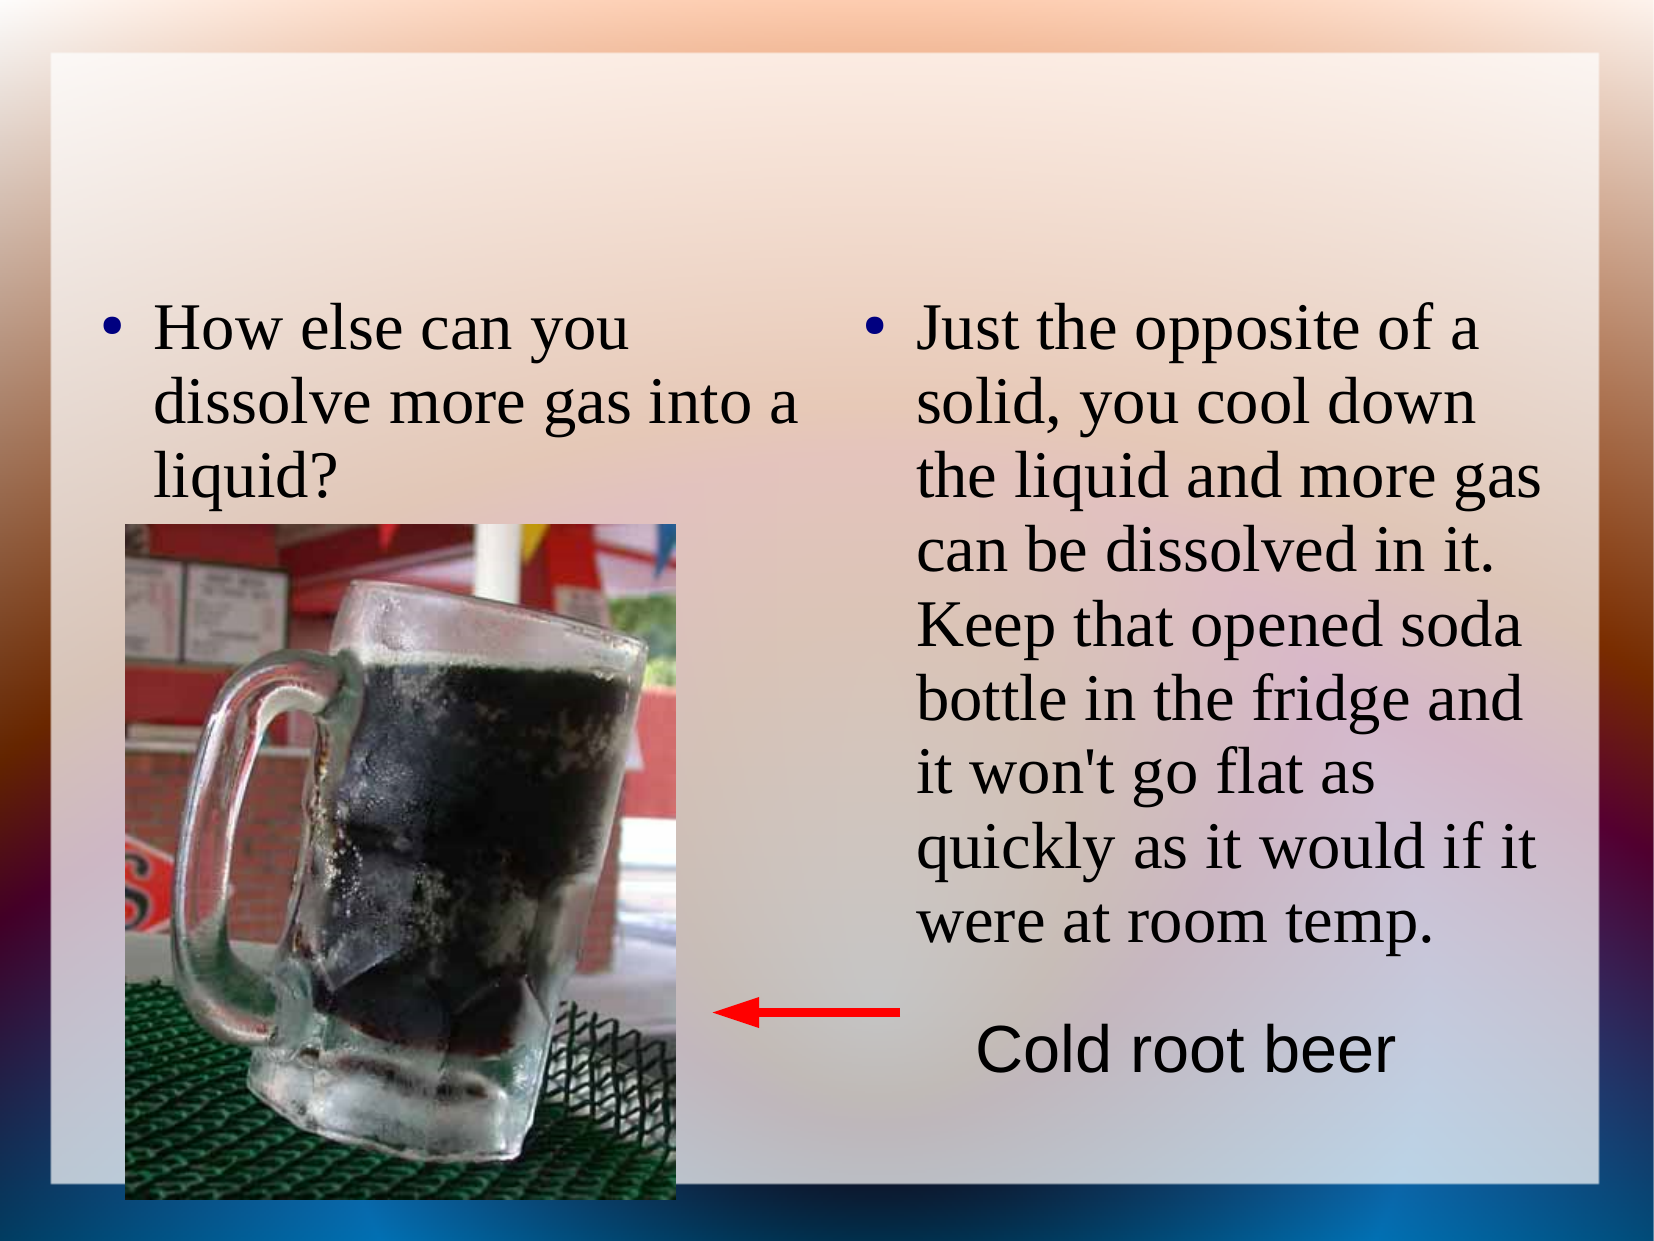

#
How else can you dissolve more gas into a liquid?
Just the opposite of a solid, you cool down the liquid and more gas can be dissolved in it. Keep that opened soda bottle in the fridge and it won't go flat as quickly as it would if it were at room temp.
Cold root beer